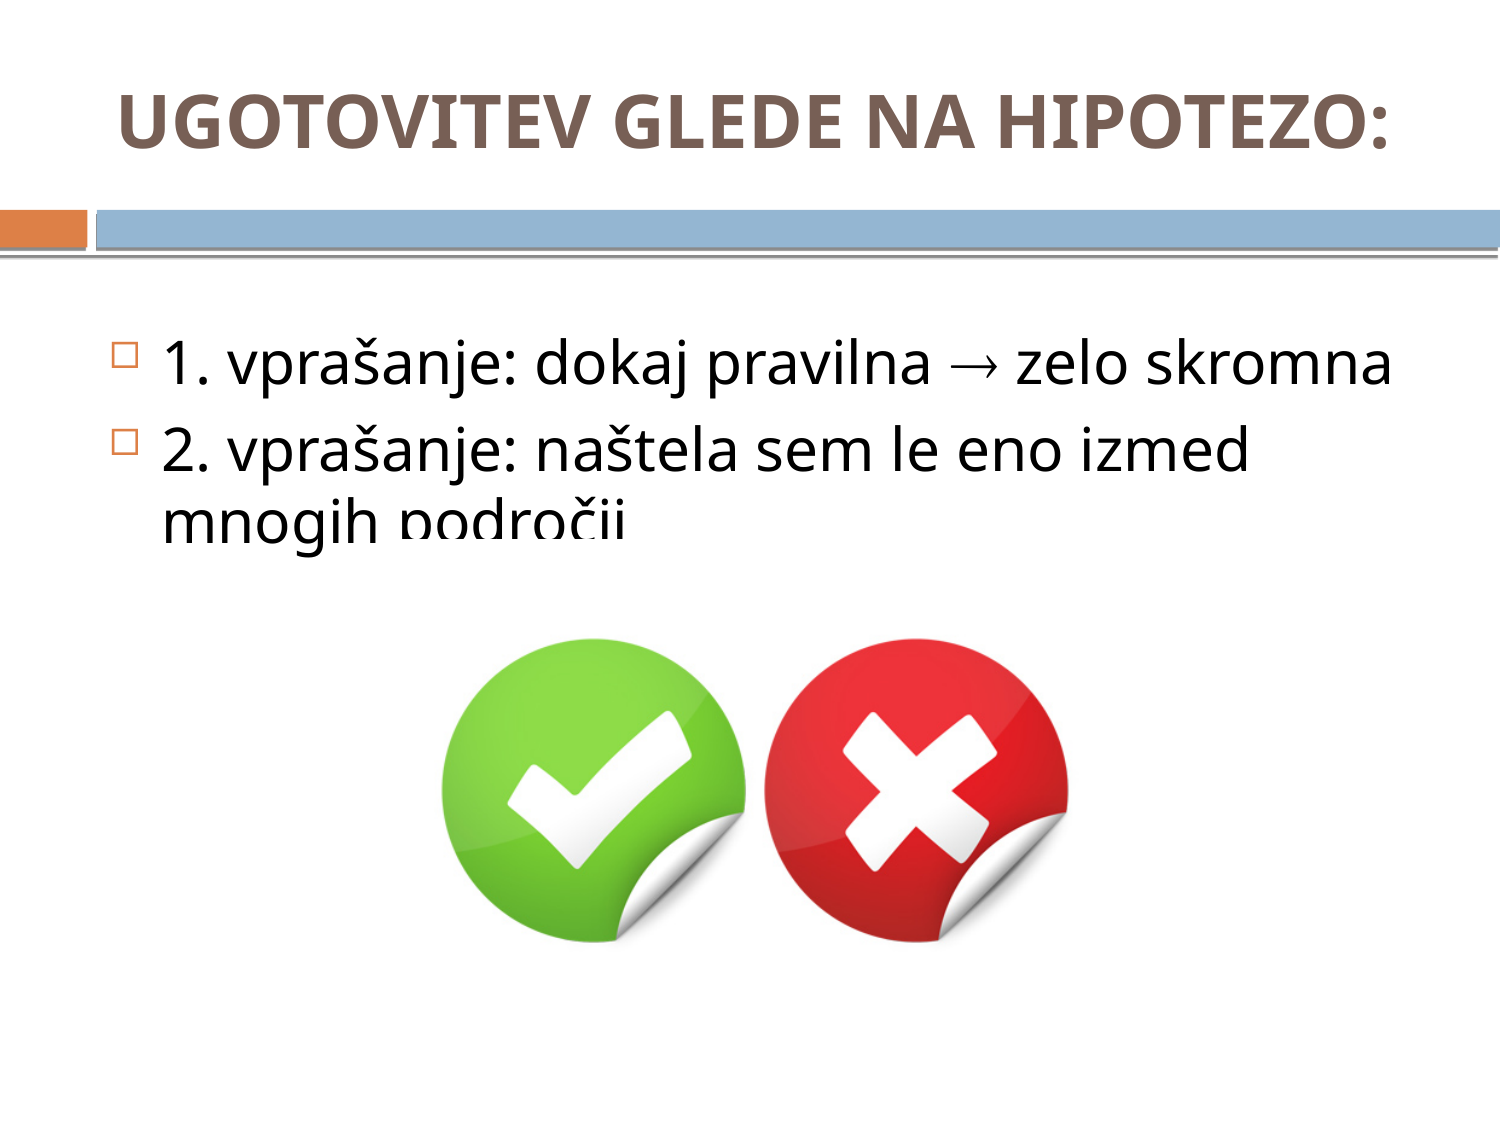

# UGOTOVITEV GLEDE NA HIPOTEZO:
1. vprašanje: dokaj pravilna  zelo skromna
2. vprašanje: naštela sem le eno izmed mnogih področij